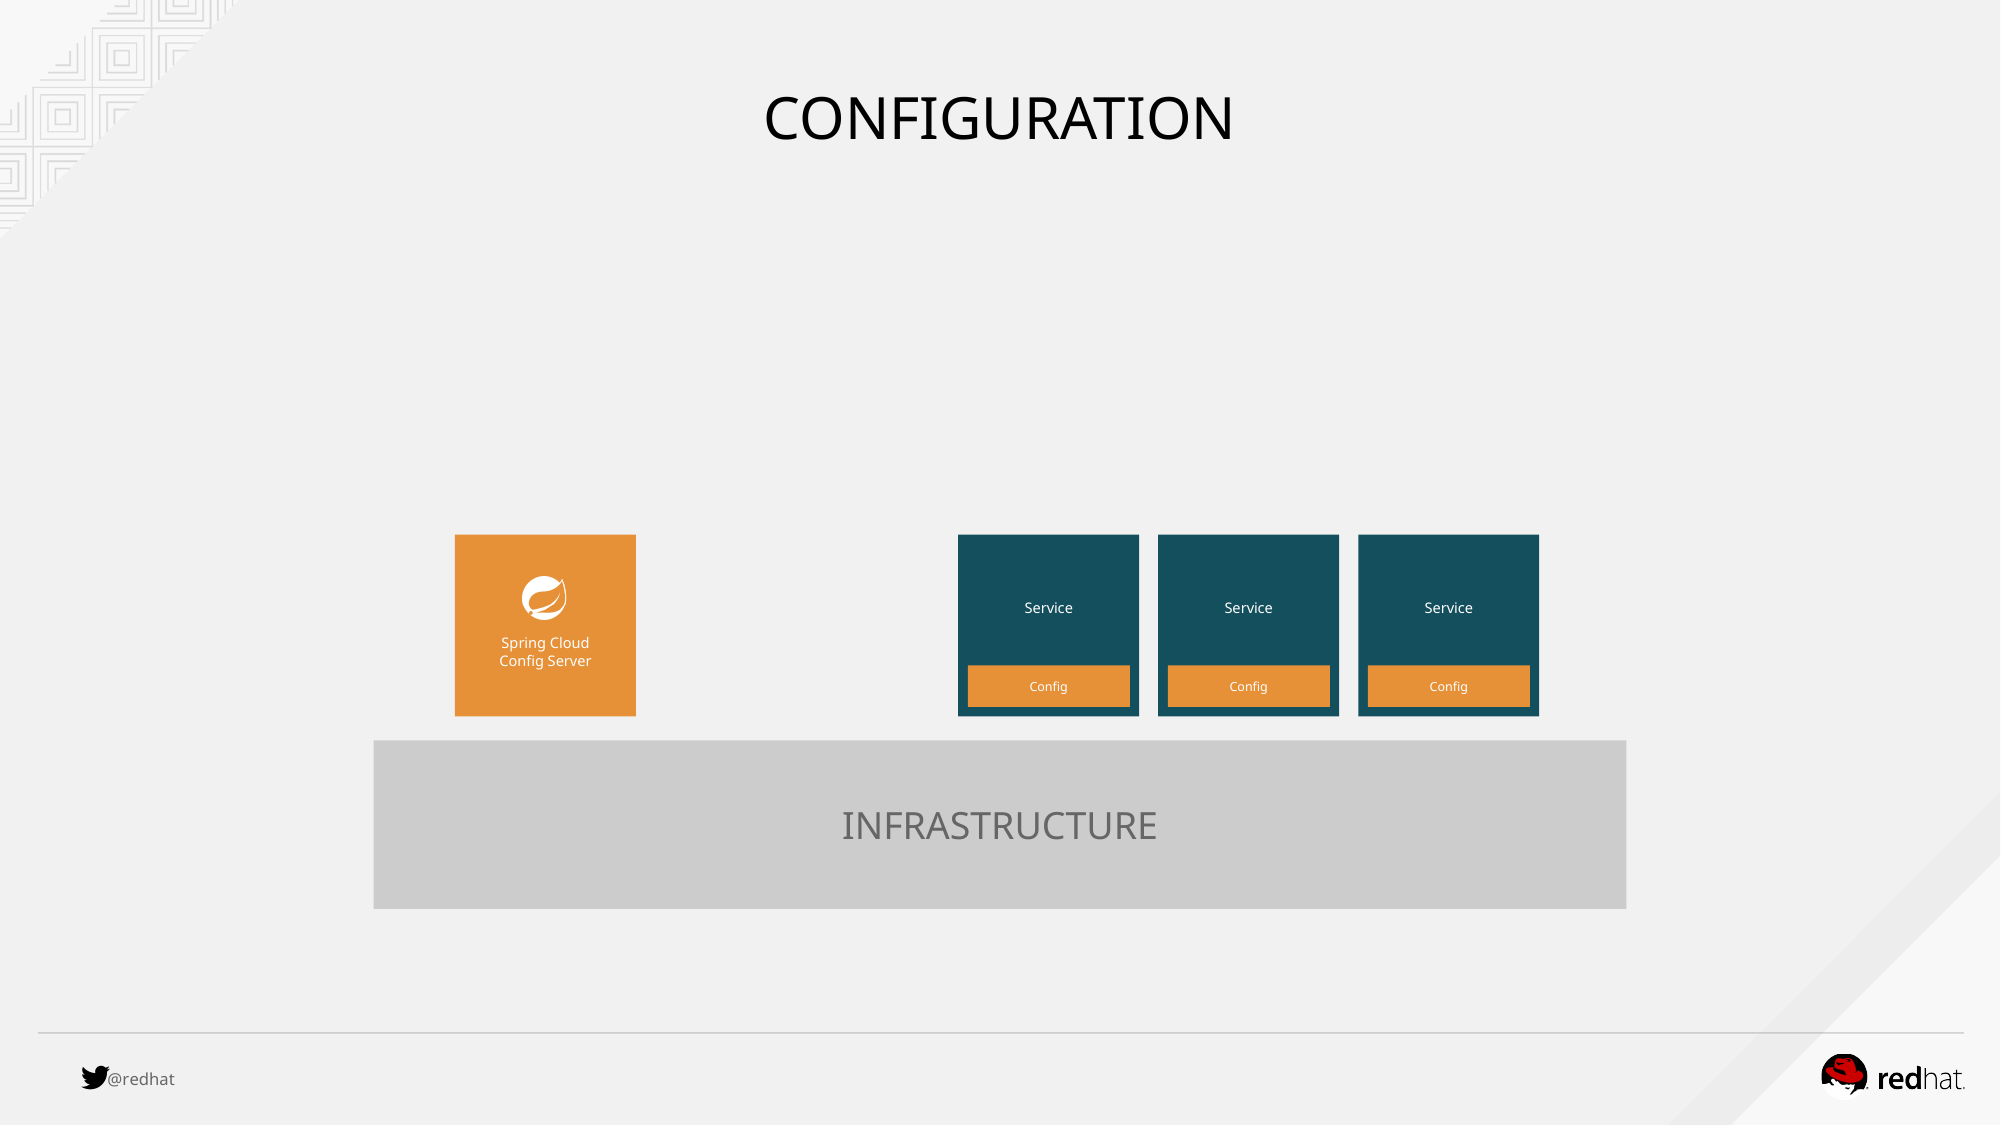

# CONFIGURATION
Spring Cloud
Config Server
Service
Service
Service
Config
Config
Config
INFRASTRUCTURE